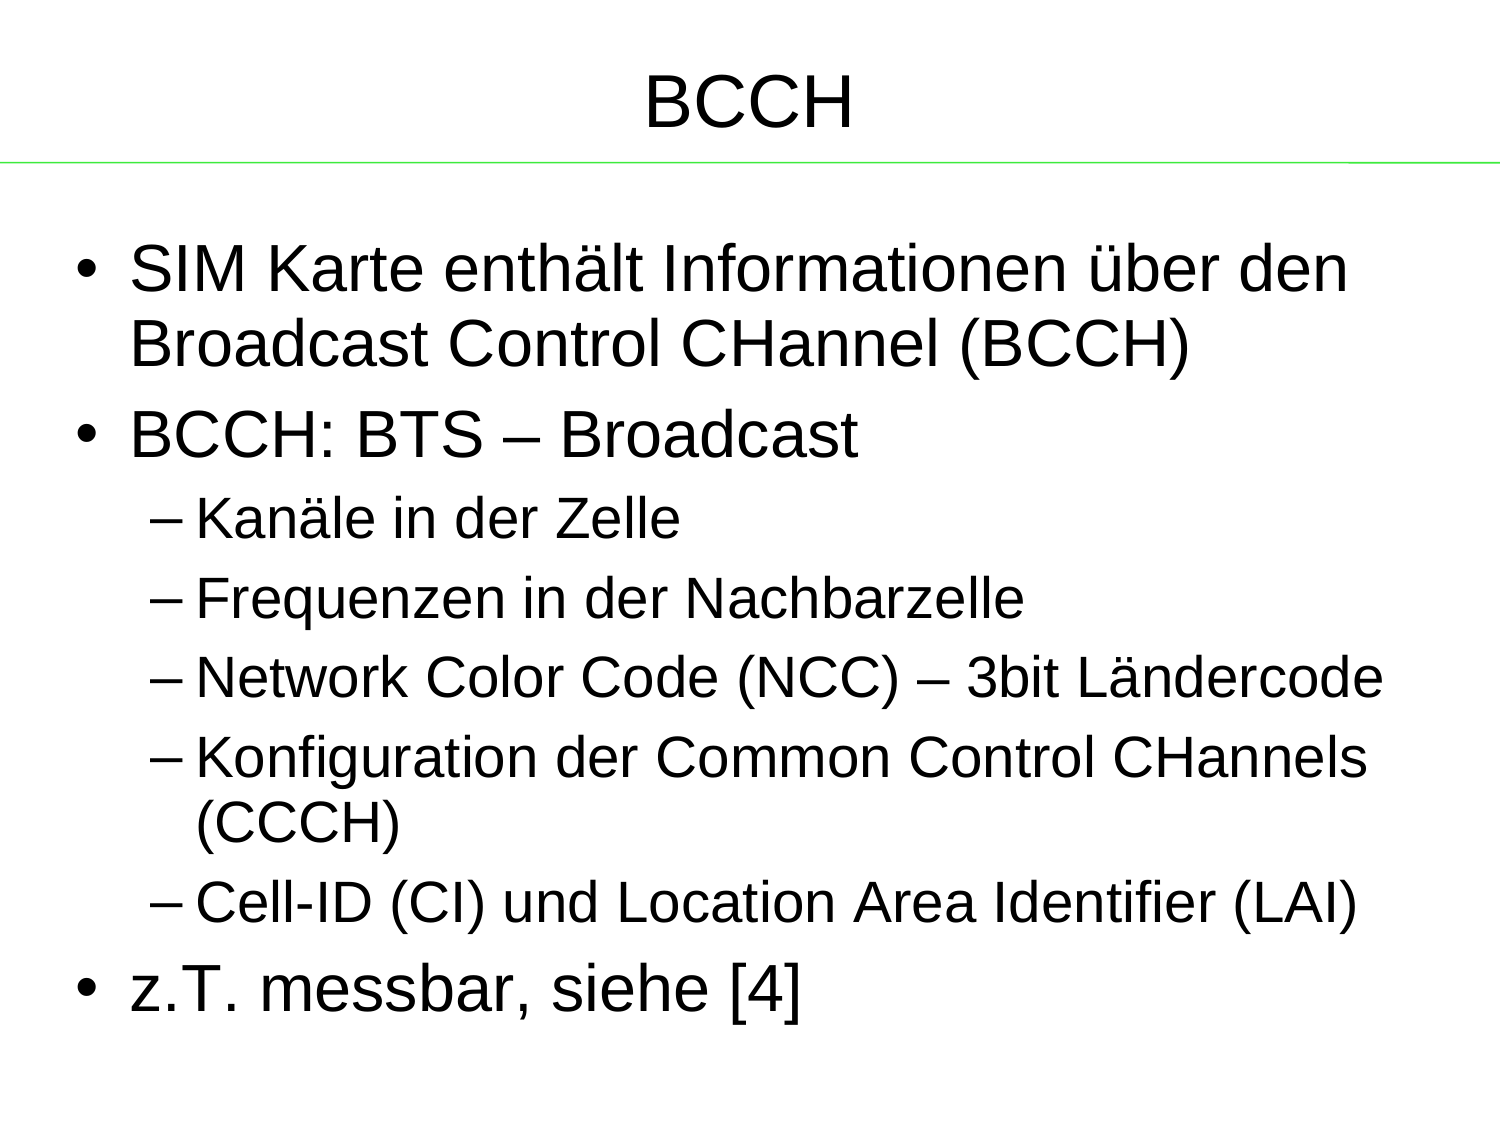

# BCCH
SIM Karte enthält Informationen über den Broadcast Control CHannel (BCCH)‏
BCCH: BTS – Broadcast
Kanäle in der Zelle
Frequenzen in der Nachbarzelle
Network Color Code (NCC) – 3bit Ländercode
Konfiguration der Common Control CHannels
(CCCH)‏
Cell-ID (CI) und Location Area Identifier (LAI)
z.T. messbar, siehe [4]